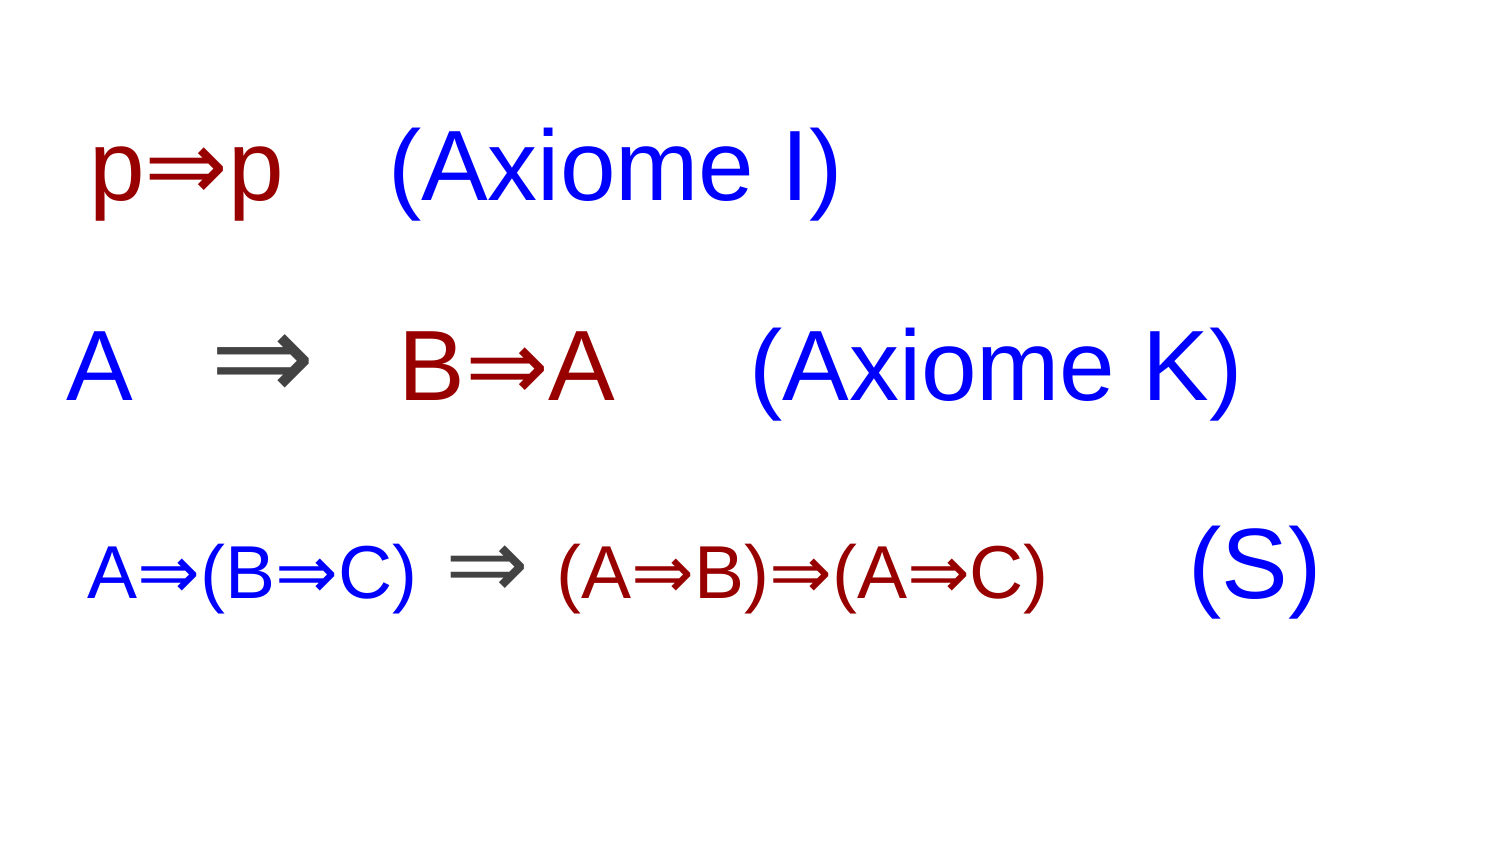

p⇒p (Axiome I)
# A ⇒ B⇒A (Axiome K)
A⇒(B⇒C) ⇒ (A⇒B)⇒(A⇒C) (S)